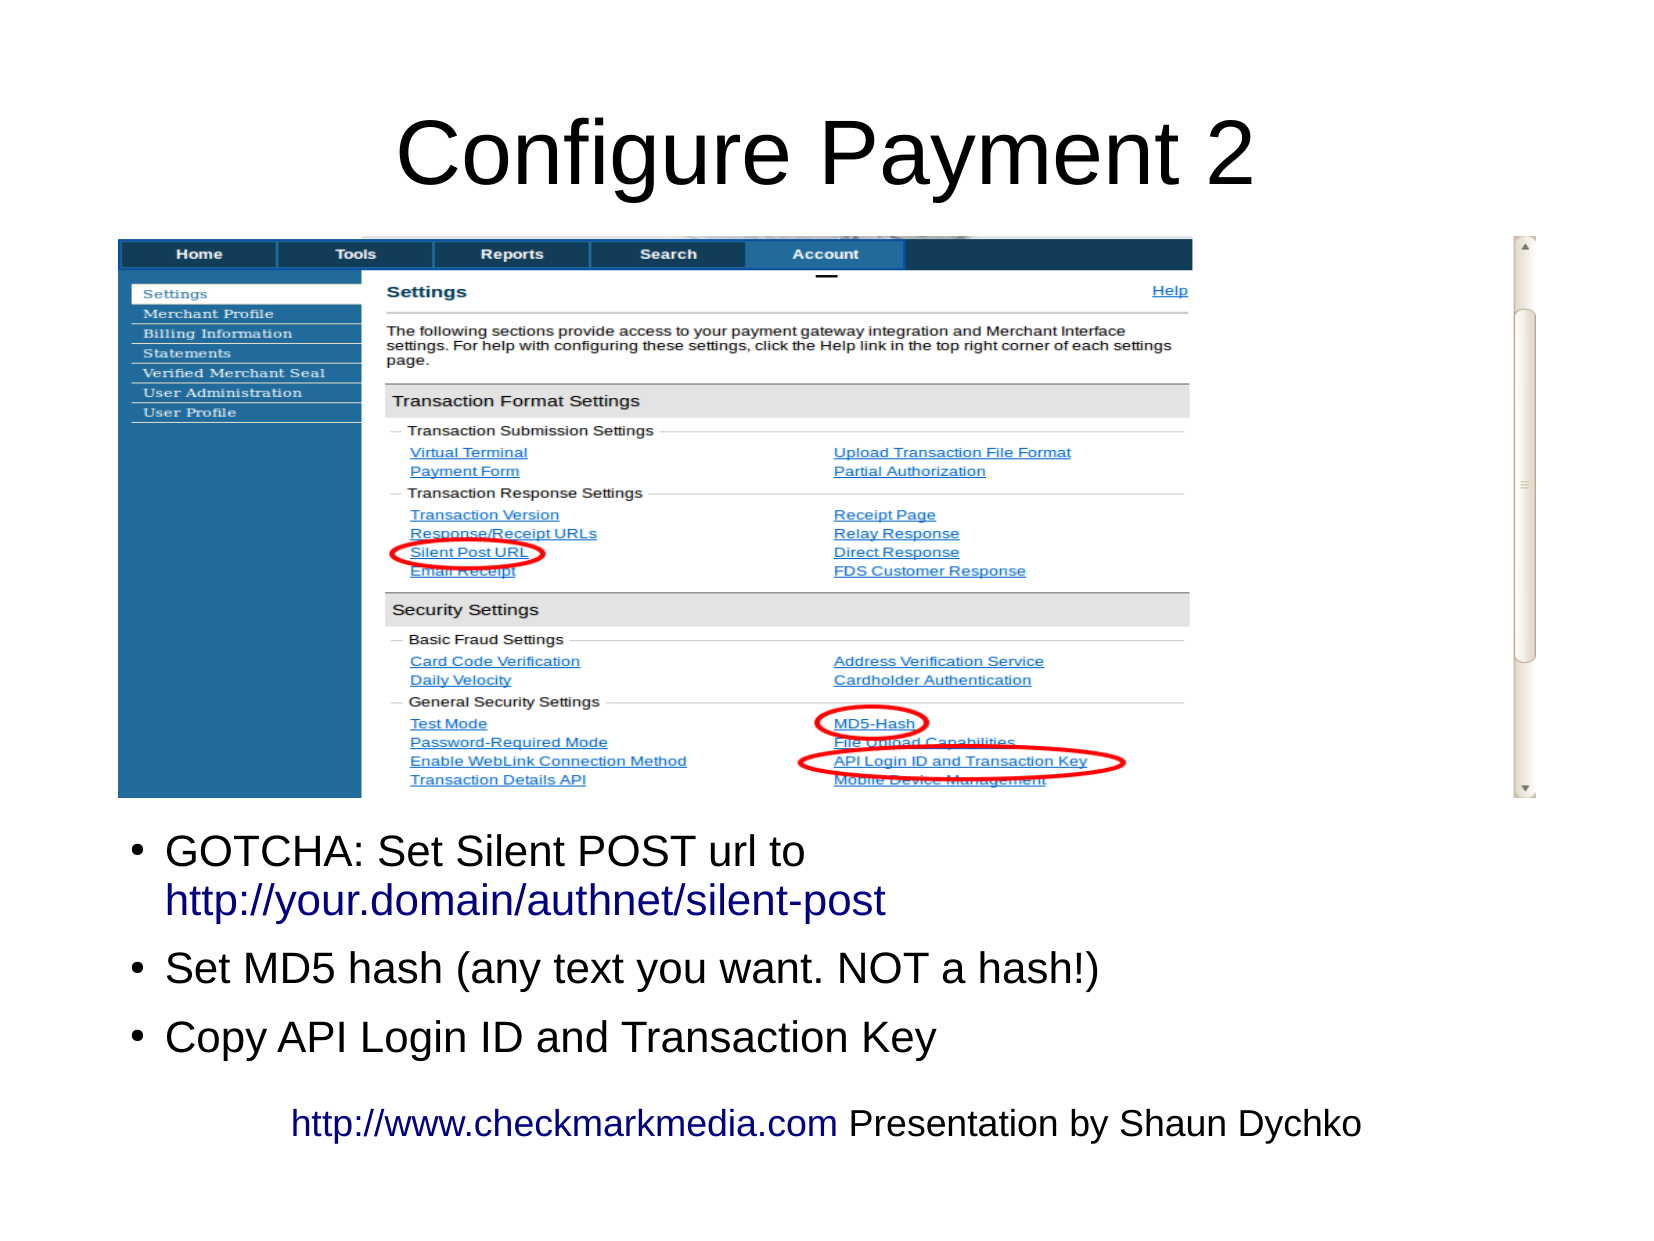

# Configure Payment 2
GOTCHA: Set Silent POST url to
http://your.domain/authnet/silent-post
Set MD5 hash (any text you want. NOT a hash!)
Copy API Login ID and Transaction Key
http://www.checkmarkmedia.com Presentation by Shaun Dychko